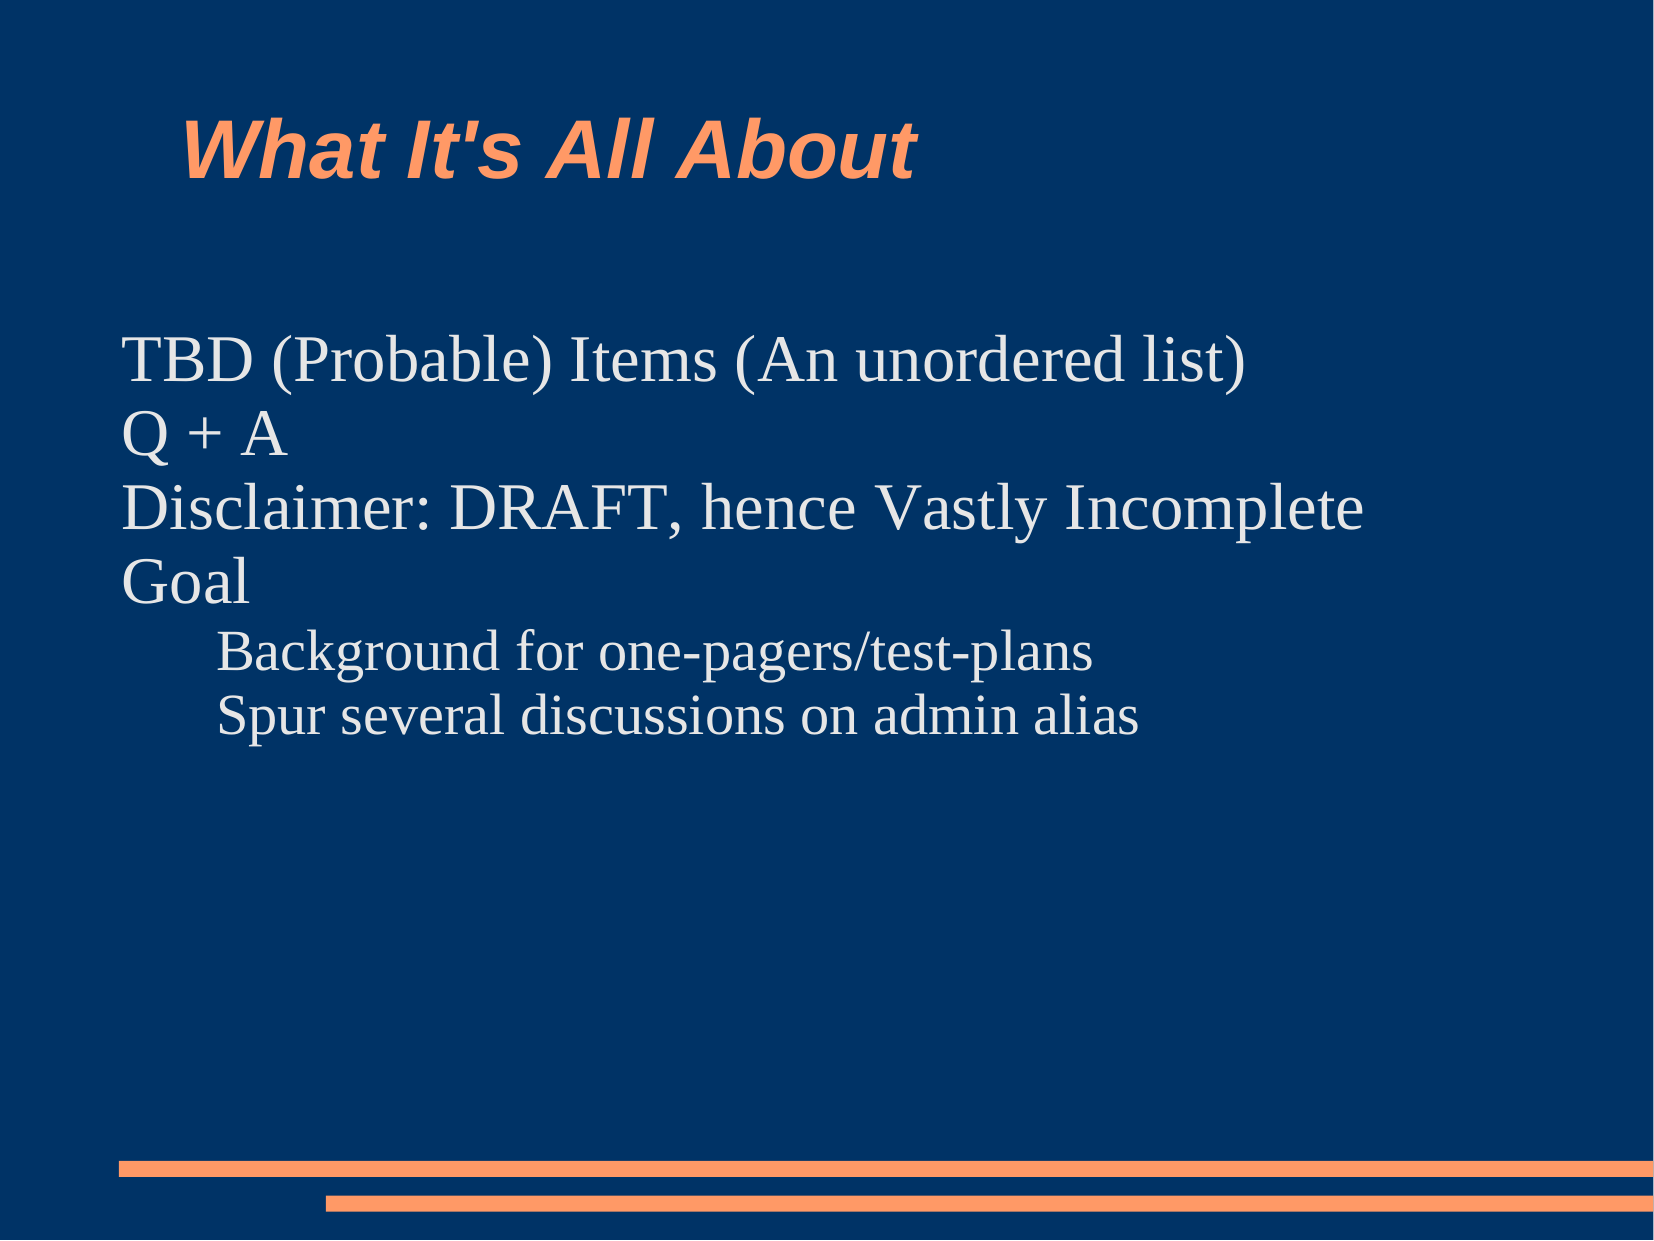

# What It's All About
TBD (Probable) Items (An unordered list)
Q + A
Disclaimer: DRAFT, hence Vastly Incomplete
Goal
Background for one-pagers/test-plans
Spur several discussions on admin alias